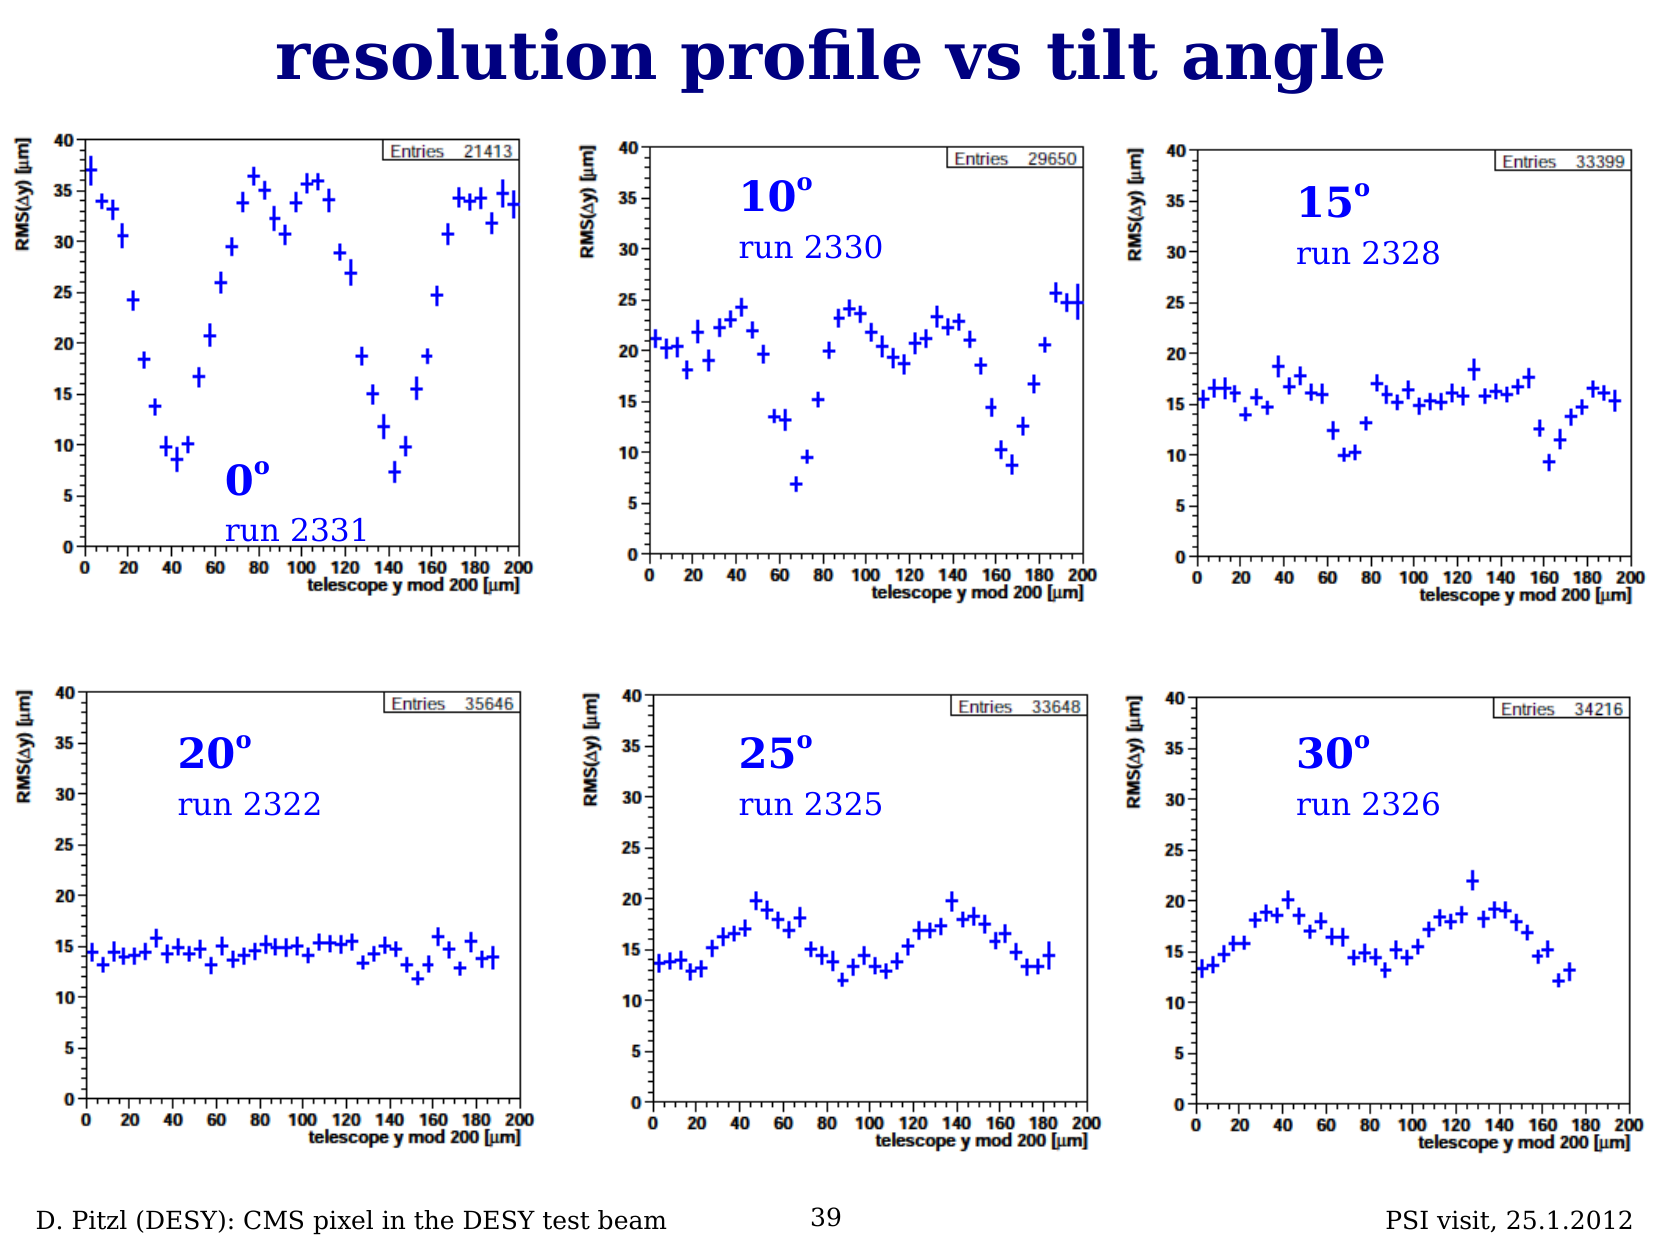

# resolution profile vs tilt angle
10o
run 2330
15o
run 2328
0o
run 2331
20o
run 2322
25o
run 2325
30o
run 2326